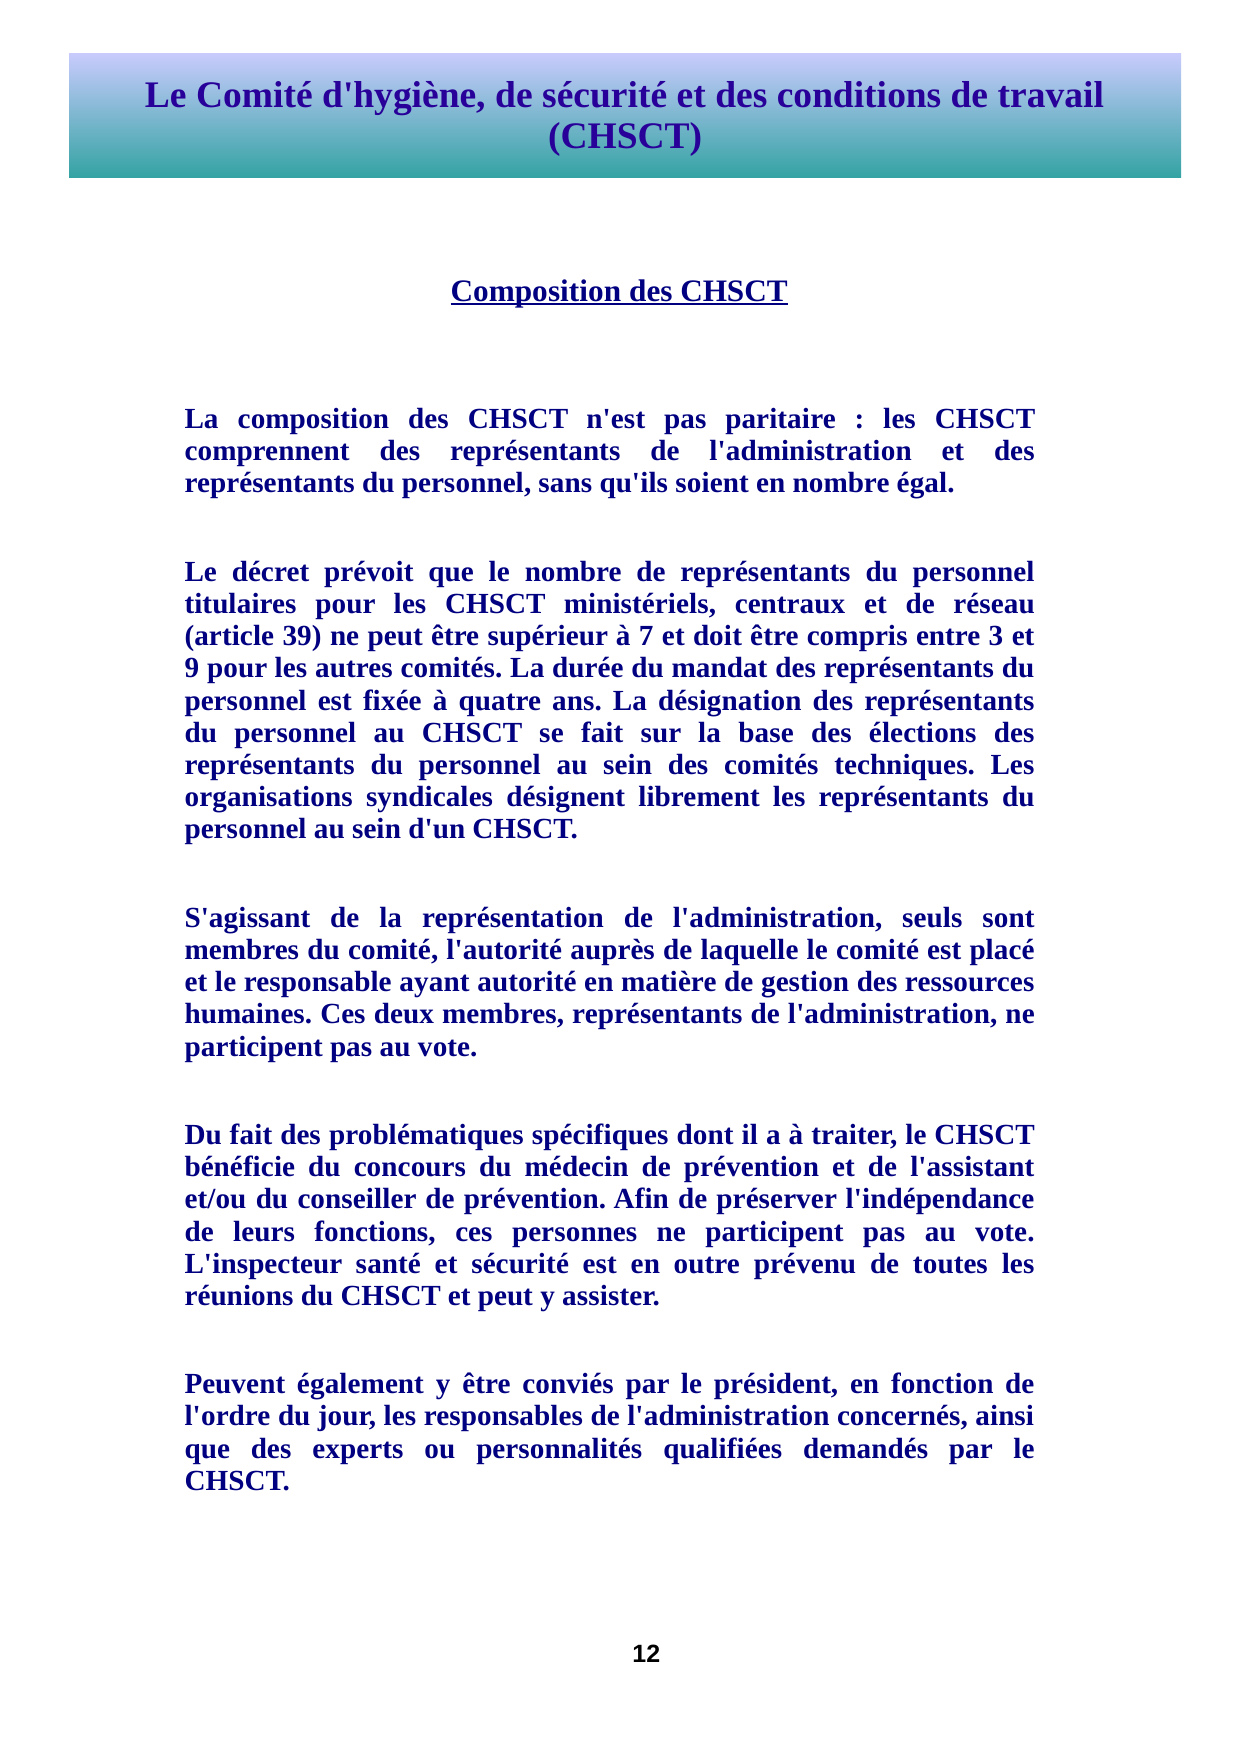

Le Comité d'hygiène, de sécurité et des conditions de travail (CHSCT)
# Composition des CHSCT
La composition des CHSCT n'est pas paritaire : les CHSCT comprennent des représentants de l'administration et des représentants du personnel, sans qu'ils soient en nombre égal.
Le décret prévoit que le nombre de représentants du personnel titulaires pour les CHSCT ministériels, centraux et de réseau (article 39) ne peut être supérieur à 7 et doit être compris entre 3 et 9 pour les autres comités. La durée du mandat des représentants du personnel est fixée à quatre ans. La désignation des représentants du personnel au CHSCT se fait sur la base des élections des représentants du personnel au sein des comités techniques. Les organisations syndicales désignent librement les représentants du personnel au sein d'un CHSCT.
S'agissant de la représentation de l'administration, seuls sont membres du comité, l'autorité auprès de laquelle le comité est placé et le responsable ayant autorité en matière de gestion des ressources humaines. Ces deux membres, représentants de l'administration, ne participent pas au vote.
Du fait des problématiques spécifiques dont il a à traiter, le CHSCT bénéficie du concours du médecin de prévention et de l'assistant et/ou du conseiller de prévention. Afin de préserver l'indépendance de leurs fonctions, ces personnes ne participent pas au vote. L'inspecteur santé et sécurité est en outre prévenu de toutes les réunions du CHSCT et peut y assister.
Peuvent également y être conviés par le président, en fonction de l'ordre du jour, les responsables de l'administration concernés, ainsi que des experts ou personnalités qualifiées demandés par le CHSCT.
12
12